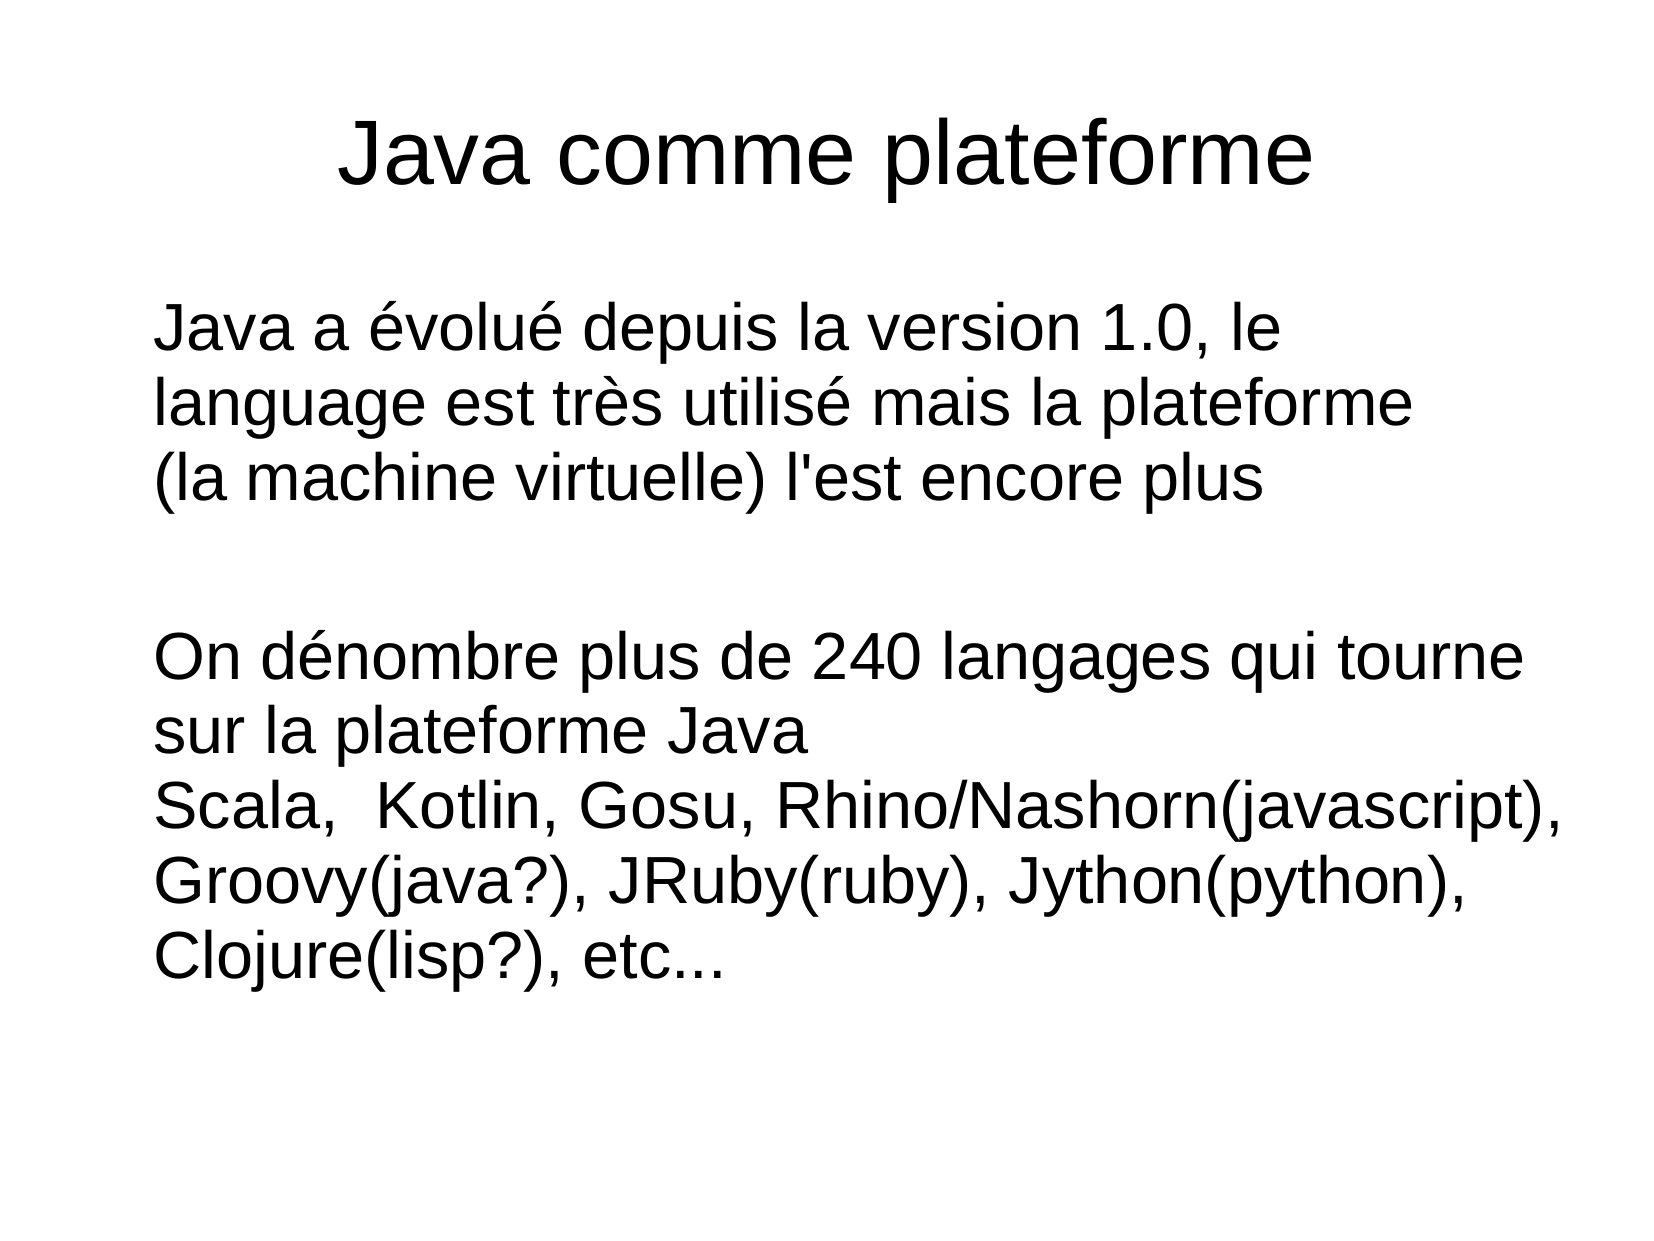

# Java comme plateforme
Java a évolué depuis la version 1.0, le language est très utilisé mais la plateforme
(la machine virtuelle) l'est encore plus
On dénombre plus de 240 langages qui tourne sur la plateforme Java
Scala, Kotlin, Gosu, Rhino/Nashorn(javascript), Groovy(java?), JRuby(ruby), Jython(python), Clojure(lisp?), etc...